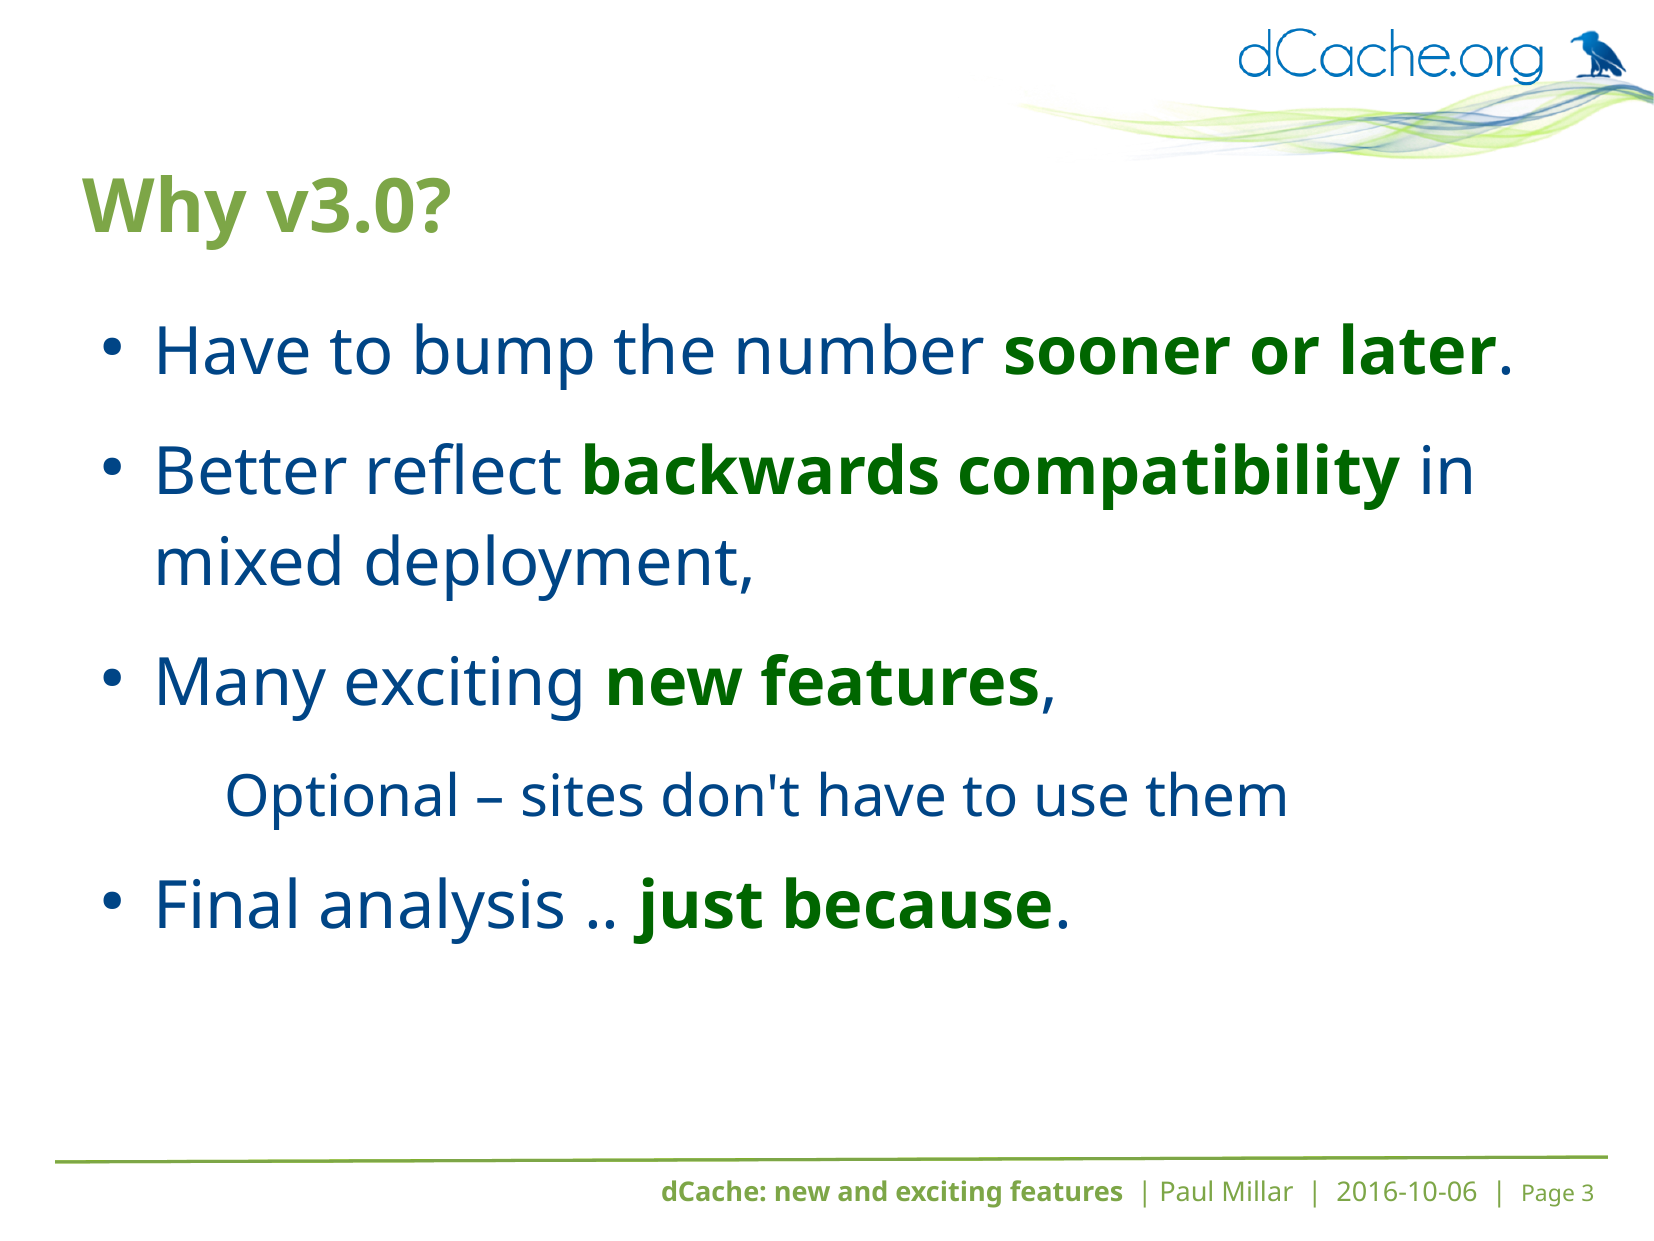

# Why v3.0?
Have to bump the number sooner or later.
Better reflect backwards compatibility in mixed deployment,
Many exciting new features,
Optional – sites don't have to use them
Final analysis .. just because.
3